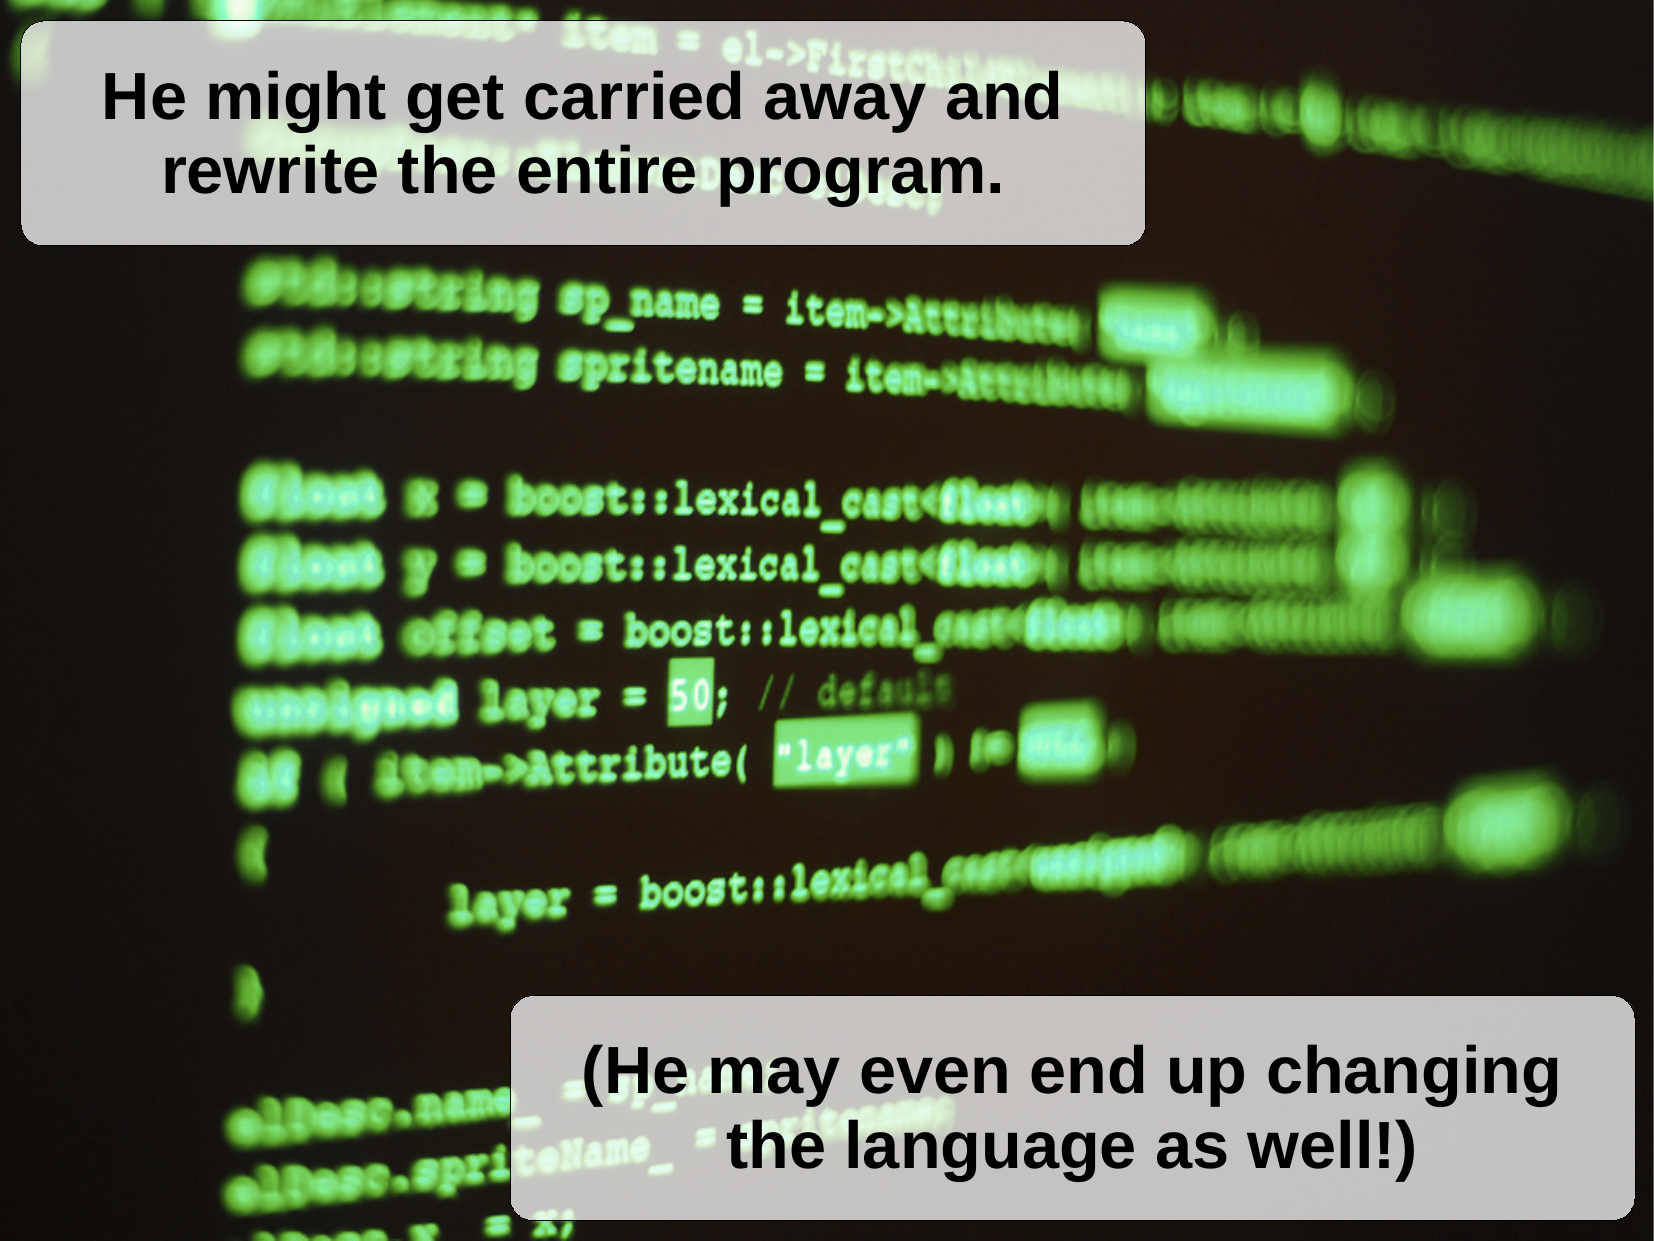

He might get carried away and rewrite the entire program.
(He may even end up changing the language as well!)